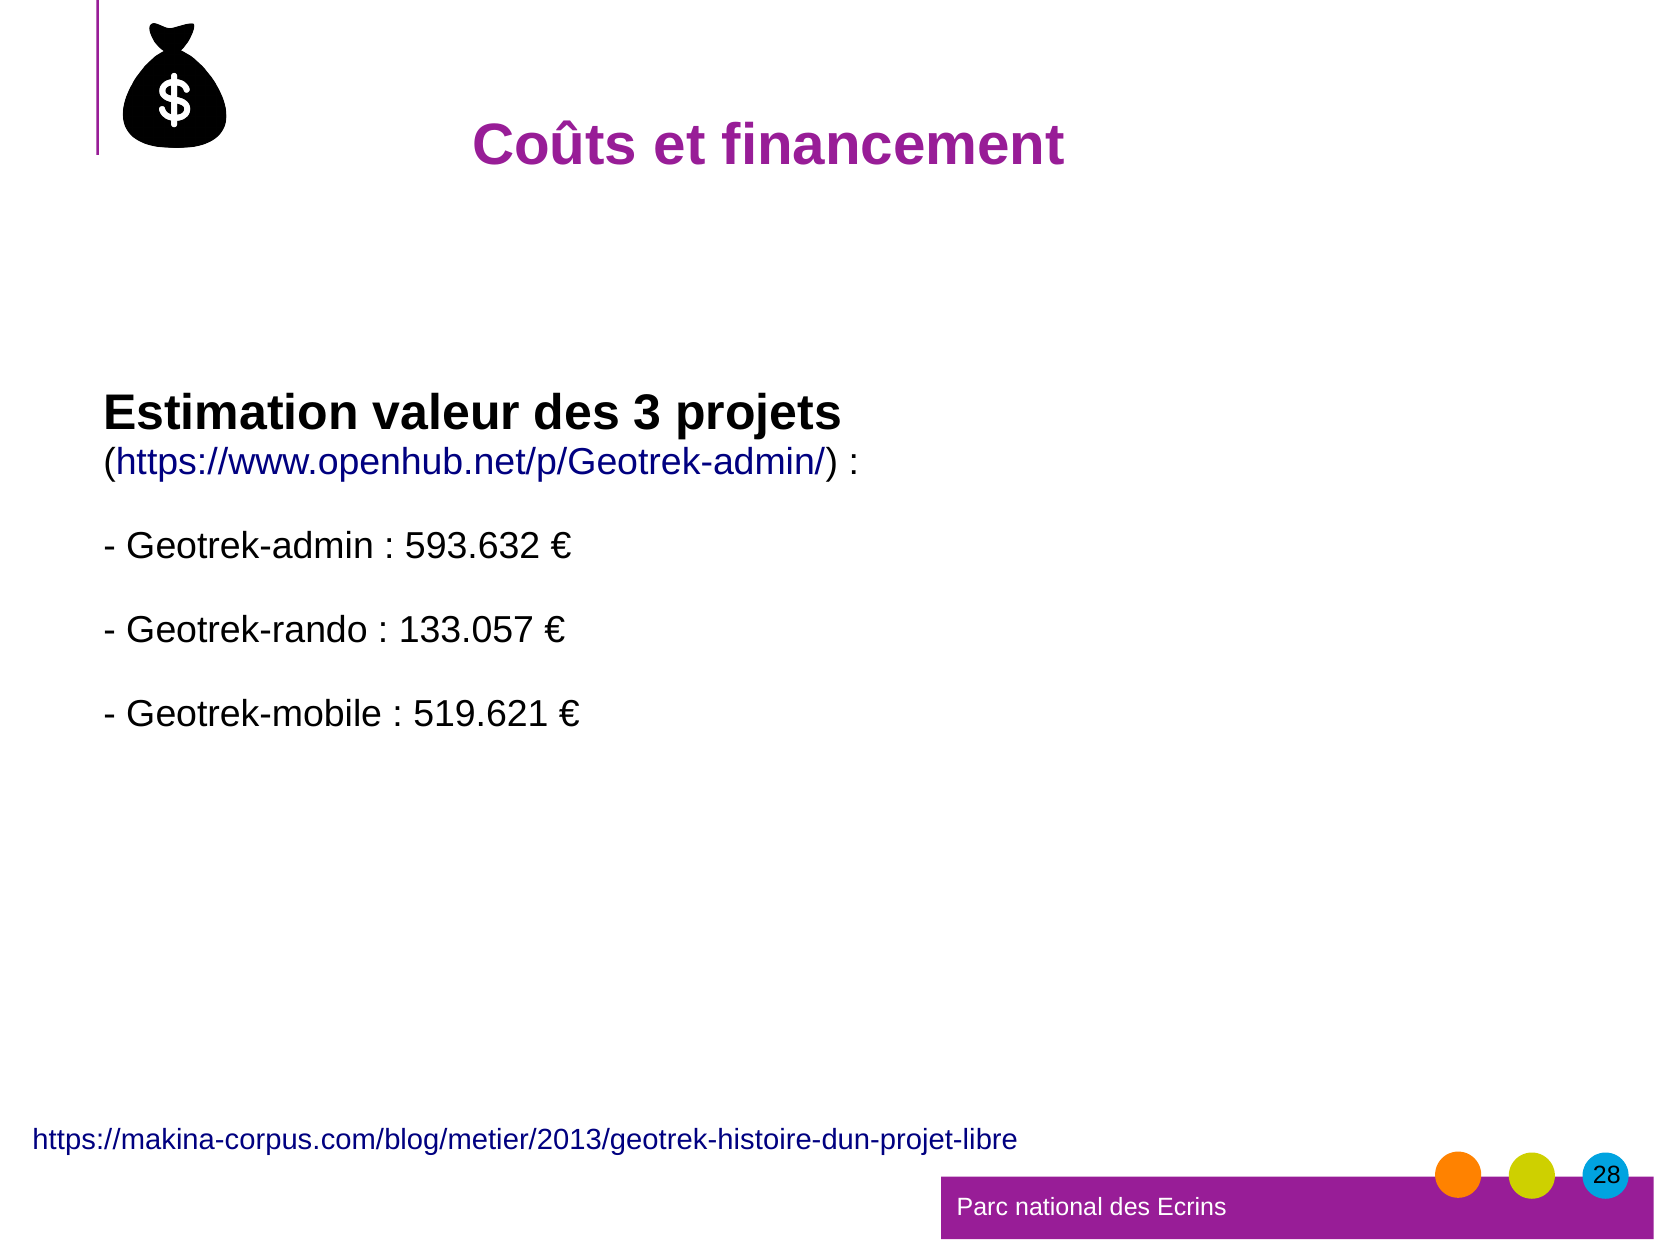

# Coûts et financement
Estimation valeur des 3 projets
(https://www.openhub.net/p/Geotrek-admin/) :
- Geotrek-admin : 593.632 €
- Geotrek-rando : 133.057 €
- Geotrek-mobile : 519.621 €
https://makina-corpus.com/blog/metier/2013/geotrek-histoire-dun-projet-libre